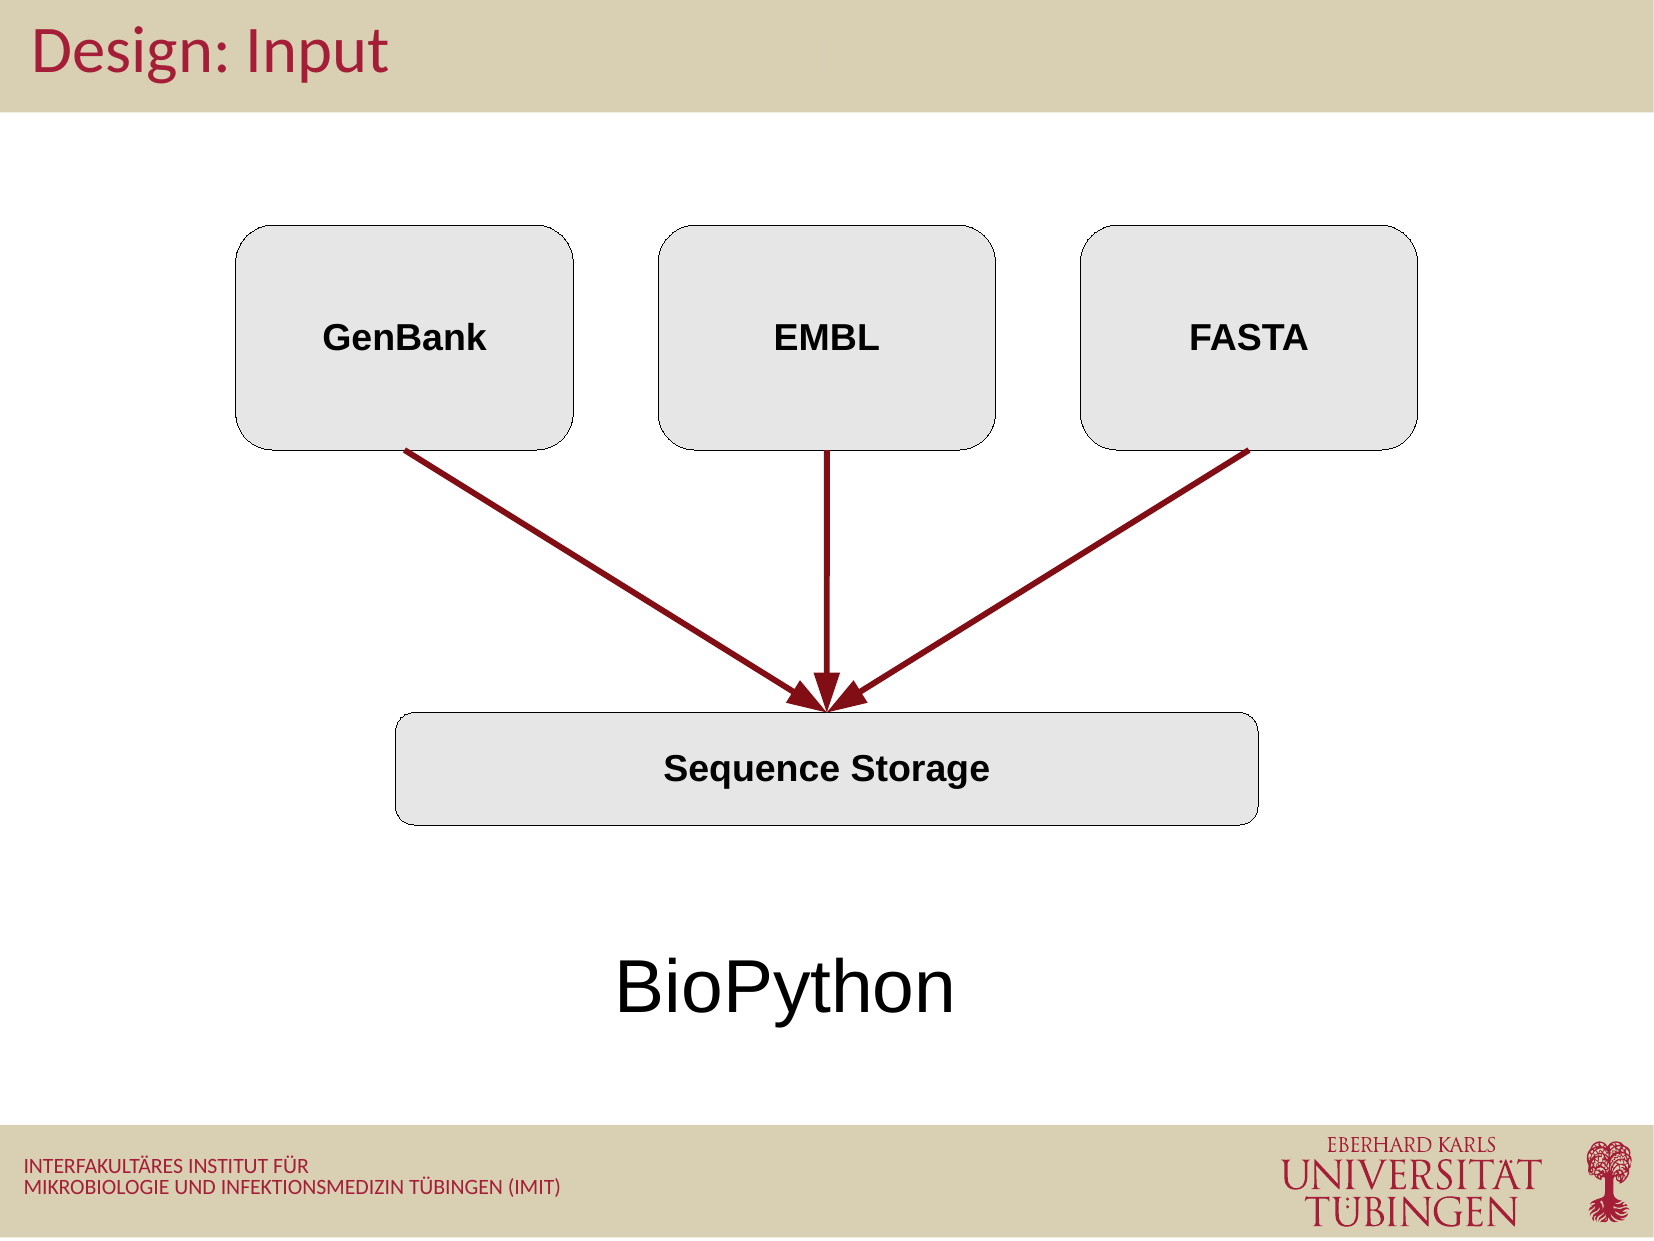

# Design: Input
GenBank
EMBL
FASTA
Sequence Storage
BioPython